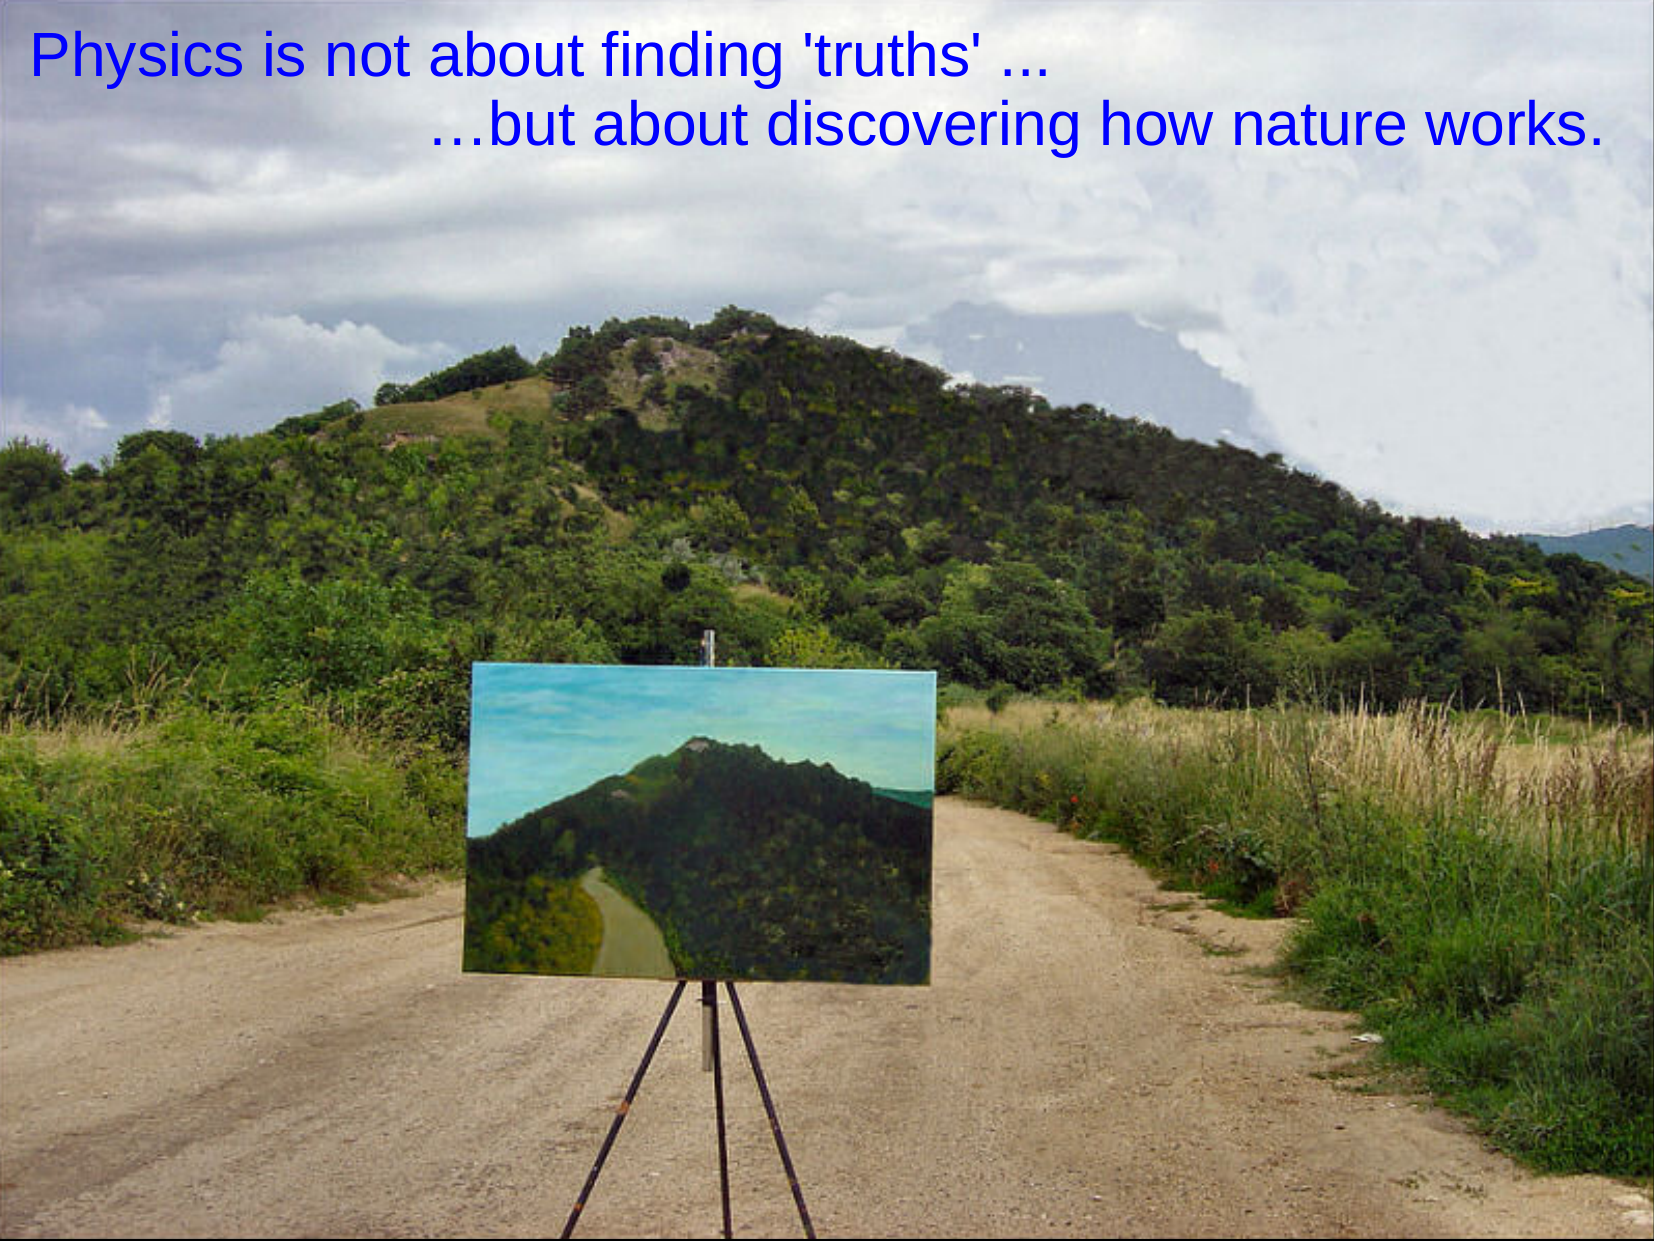

Physics is not about finding 'truths' ...
 …but about discovering how nature works.